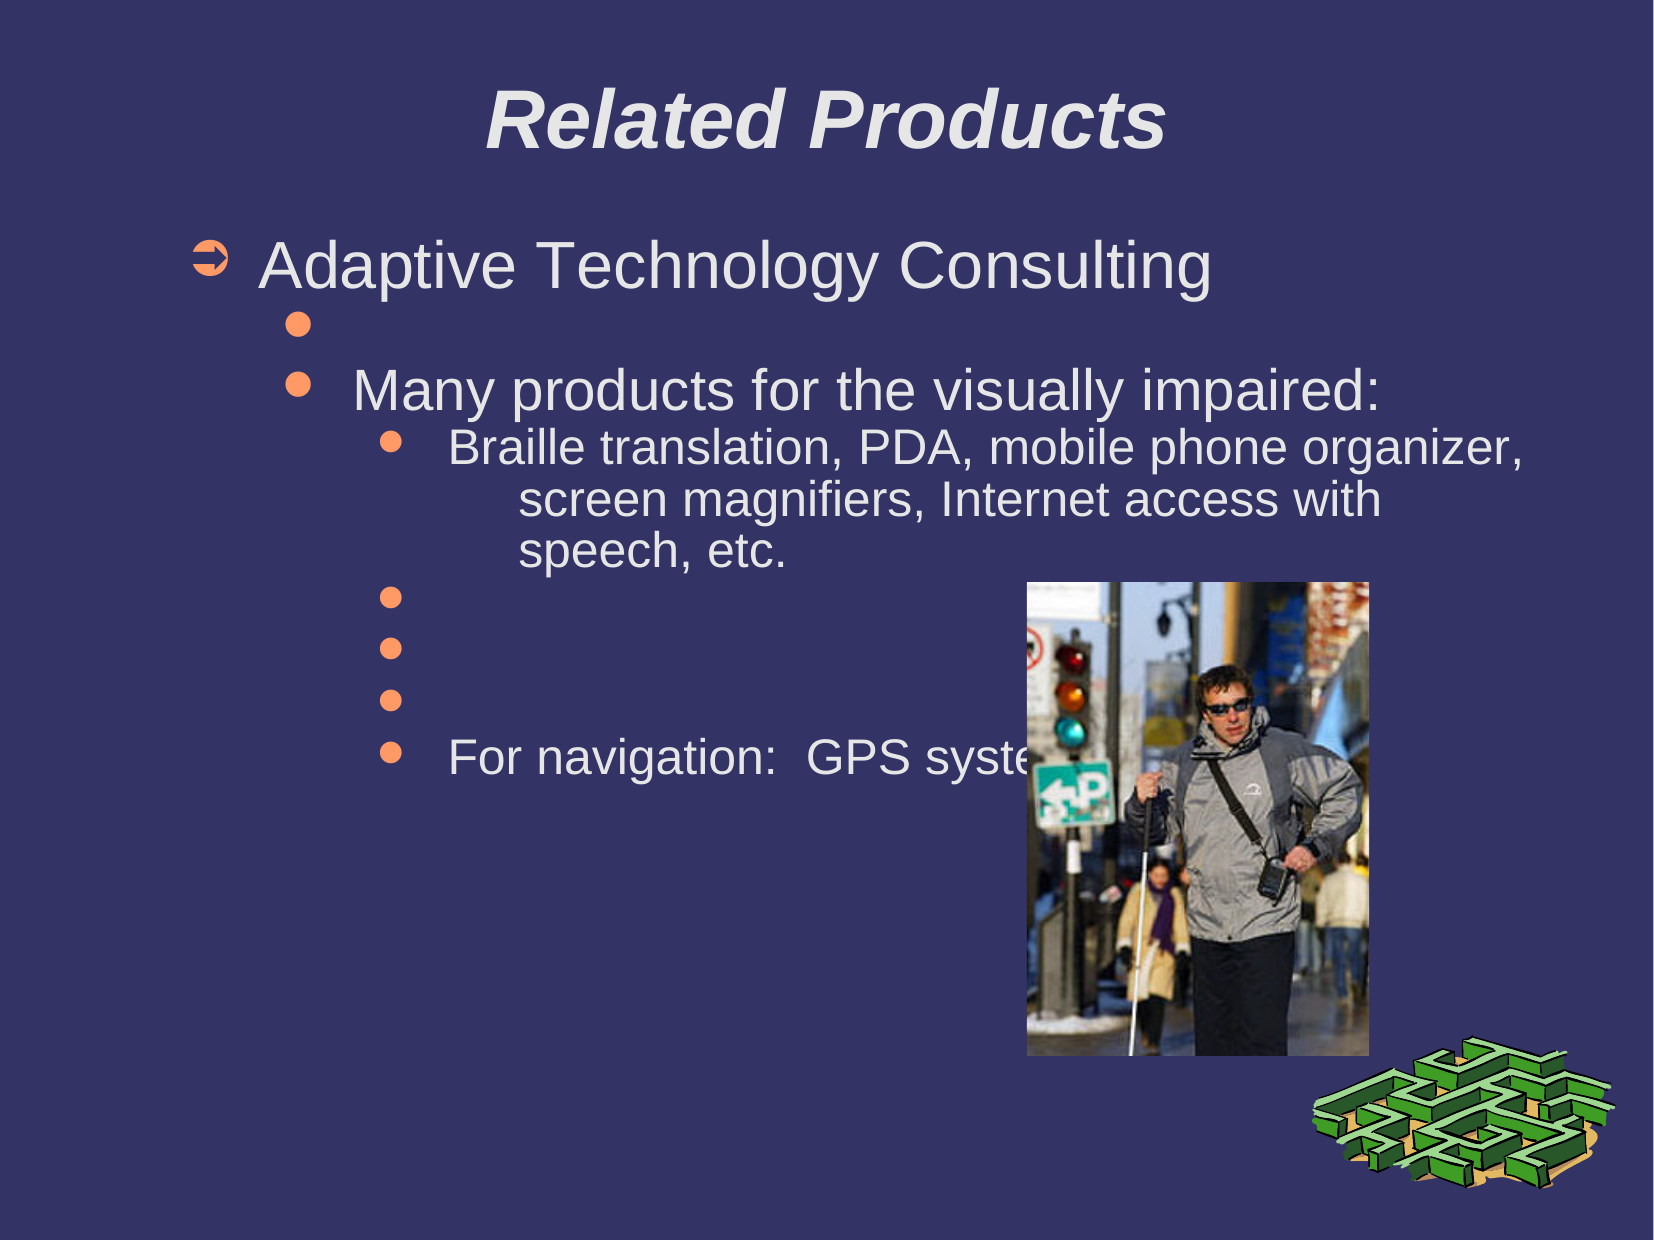

# Related Products
Adaptive Technology Consulting
Many products for the visually impaired:
Braille translation, PDA, mobile phone organizer, screen magnifiers, Internet access with speech, etc.
For navigation: GPS system